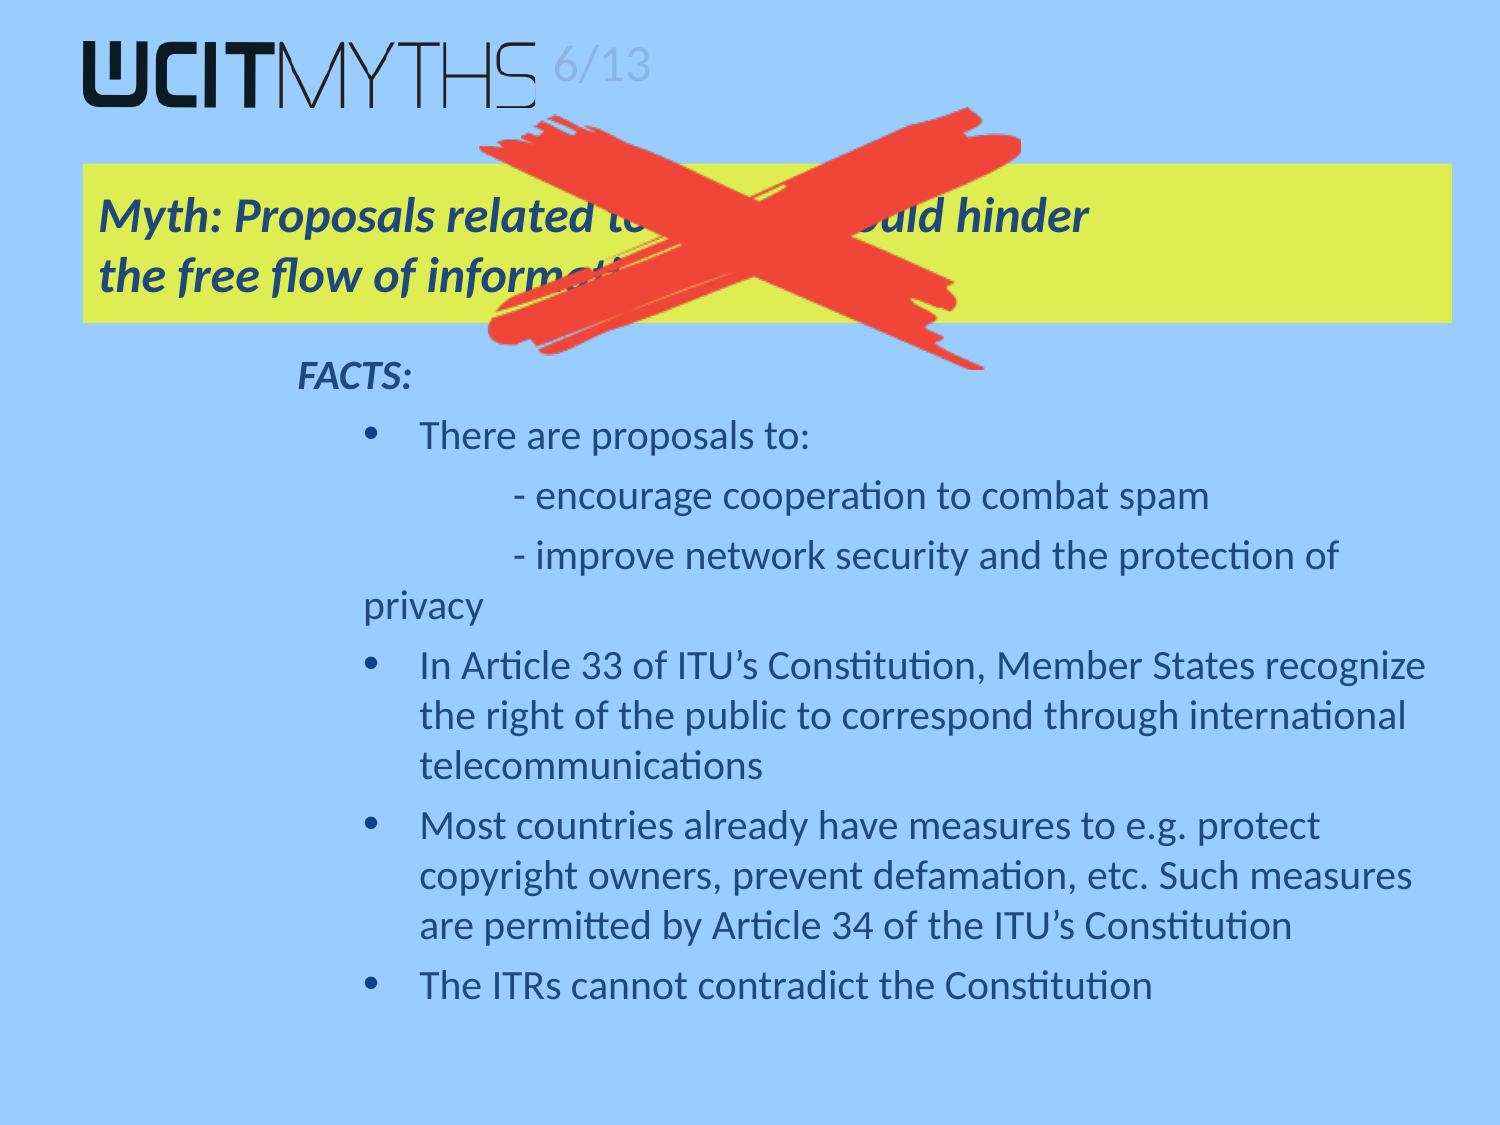

6/13
Myth: Proposals related to security could hinder
the free flow of information
FACTS:
There are proposals to:
		- encourage cooperation to combat spam
		- improve network security and the protection of privacy
In Article 33 of ITU’s Constitution, Member States recognize the right of the public to correspond through international telecommunications
Most countries already have measures to e.g. protect copyright owners, prevent defamation, etc. Such measures are permitted by Article 34 of the ITU’s Constitution
The ITRs cannot contradict the Constitution